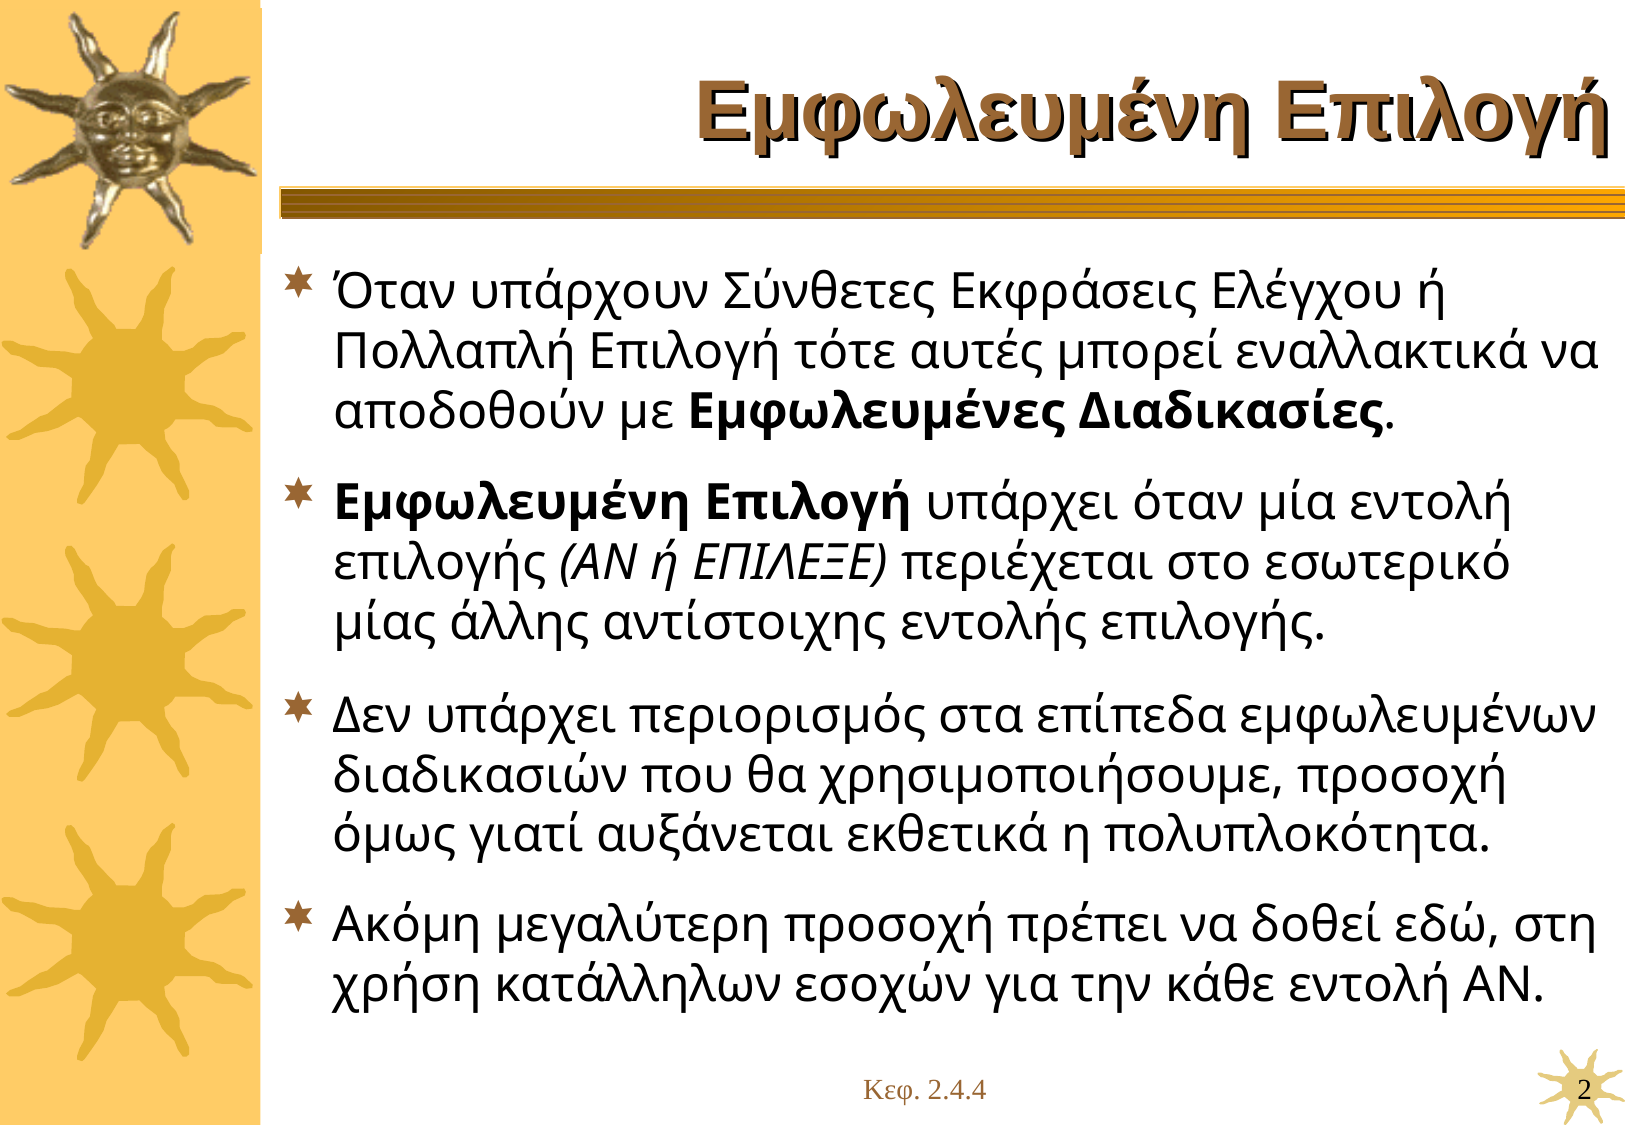

Εμφωλευμένη Επιλογή
Όταν υπάρχουν Σύνθετες Εκφράσεις Ελέγχου ή Πολλαπλή Επιλογή τότε αυτές μπορεί εναλλακτικά να αποδοθούν με Εμφωλευμένες Διαδικασίες.
Εμφωλευμένη Επιλογή υπάρχει όταν μία εντολή επιλογής (ΑΝ ή ΕΠΙΛΕΞΕ) περιέχεται στο εσωτερικό μίας άλλης αντίστοιχης εντολής επιλογής.
Δεν υπάρχει περιορισμός στα επίπεδα εμφωλευμένων διαδικασιών που θα χρησιμοποιήσουμε, προσοχή όμως γιατί αυξάνεται εκθετικά η πολυπλοκότητα.
Ακόμη μεγαλύτερη προσοχή πρέπει να δοθεί εδώ, στη χρήση κατάλληλων εσοχών για την κάθε εντολή ΑΝ.
Κεφ. 2.4.4
2